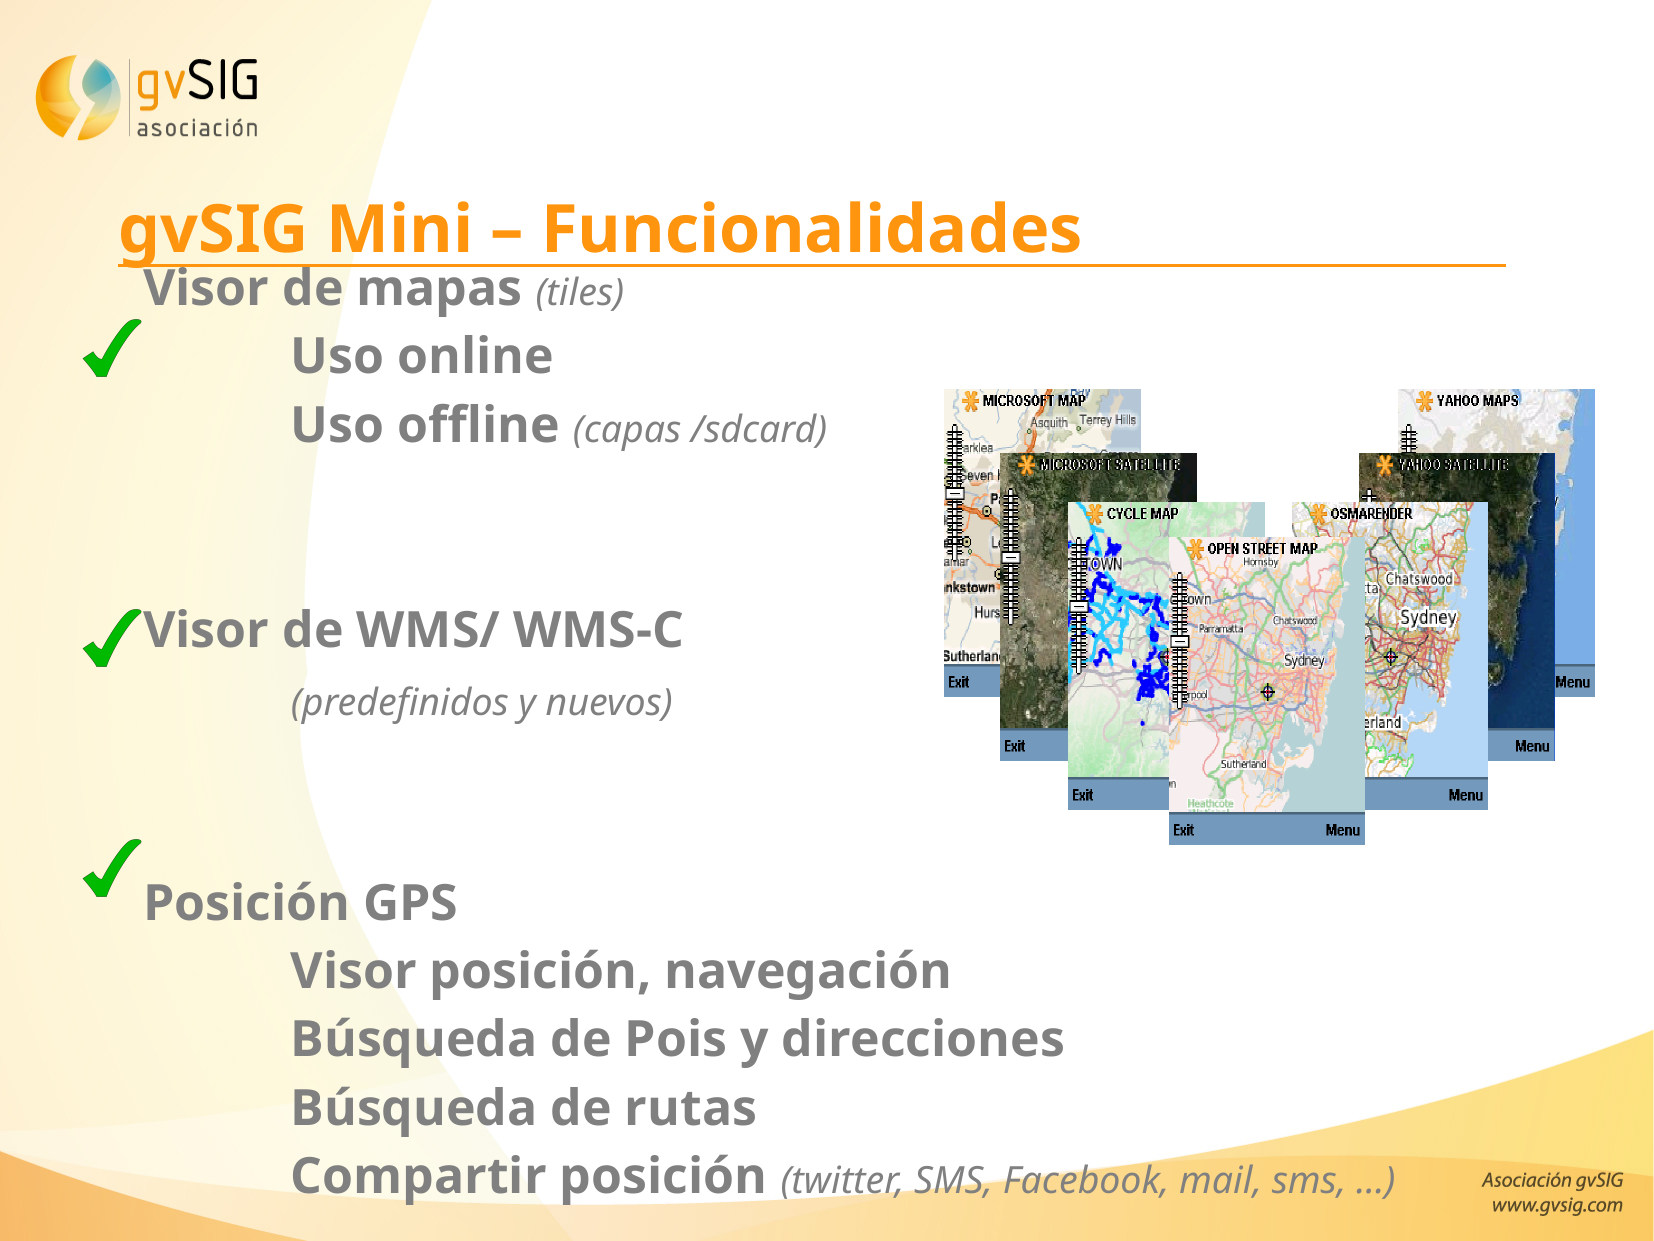

# gvSIG Mini – Funcionalidades
Visor de mapas (tiles)
		Uso online
		Uso offline (capas /sdcard)
Visor de WMS/ WMS-C
		(predefinidos y nuevos)
Posición GPS
		Visor posición, navegación
		Búsqueda de Pois y direcciones
		Búsqueda de rutas
		Compartir posición (twitter, SMS, Facebook, mail, sms, ...)